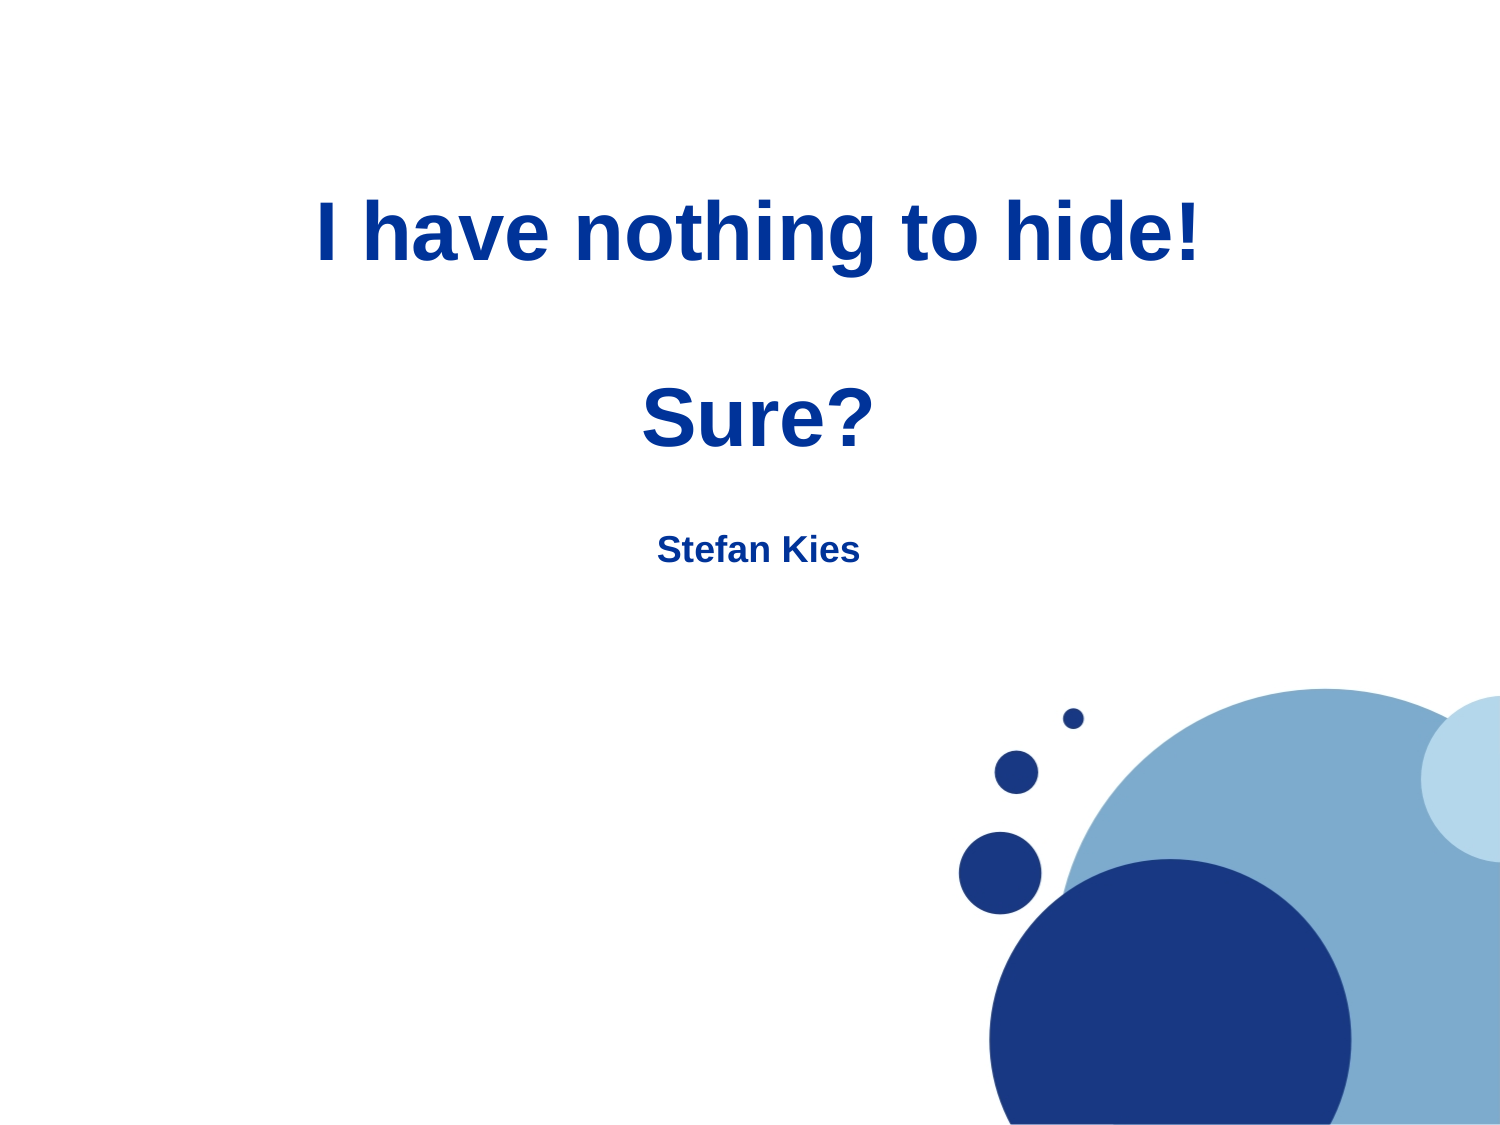

# I have nothing to hide! Sure? Stefan Kies